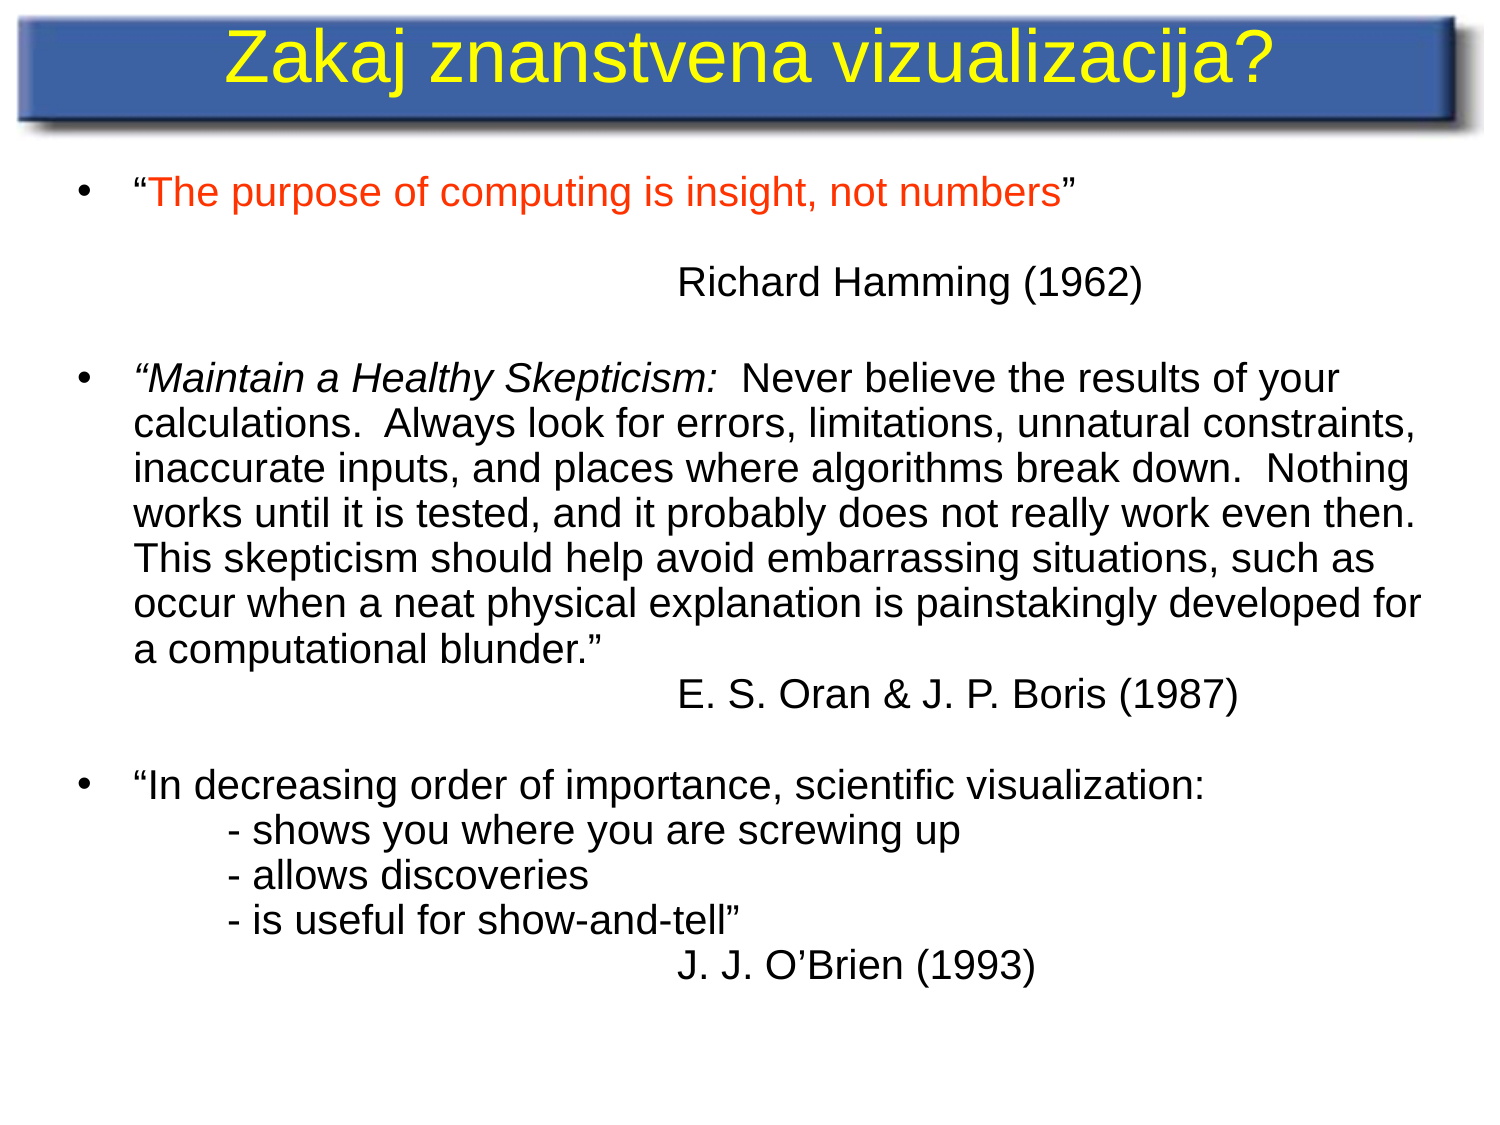

# Zakaj znanstvena vizualizacija?
“The purpose of computing is insight, not numbers”
				Richard Hamming (1962)
“Maintain a Healthy Skepticism: Never believe the results of your calculations. Always look for errors, limitations, unnatural constraints, inaccurate inputs, and places where algorithms break down. Nothing works until it is tested, and it probably does not really work even then. This skepticism should help avoid embarrassing situations, such as occur when a neat physical explanation is painstakingly developed for a computational blunder.”
				E. S. Oran & J. P. Boris (1987)
“In decreasing order of importance, scientific visualization:
	- shows you where you are screwing up
	- allows discoveries
	- is useful for show-and-tell”
				J. J. O’Brien (1993)